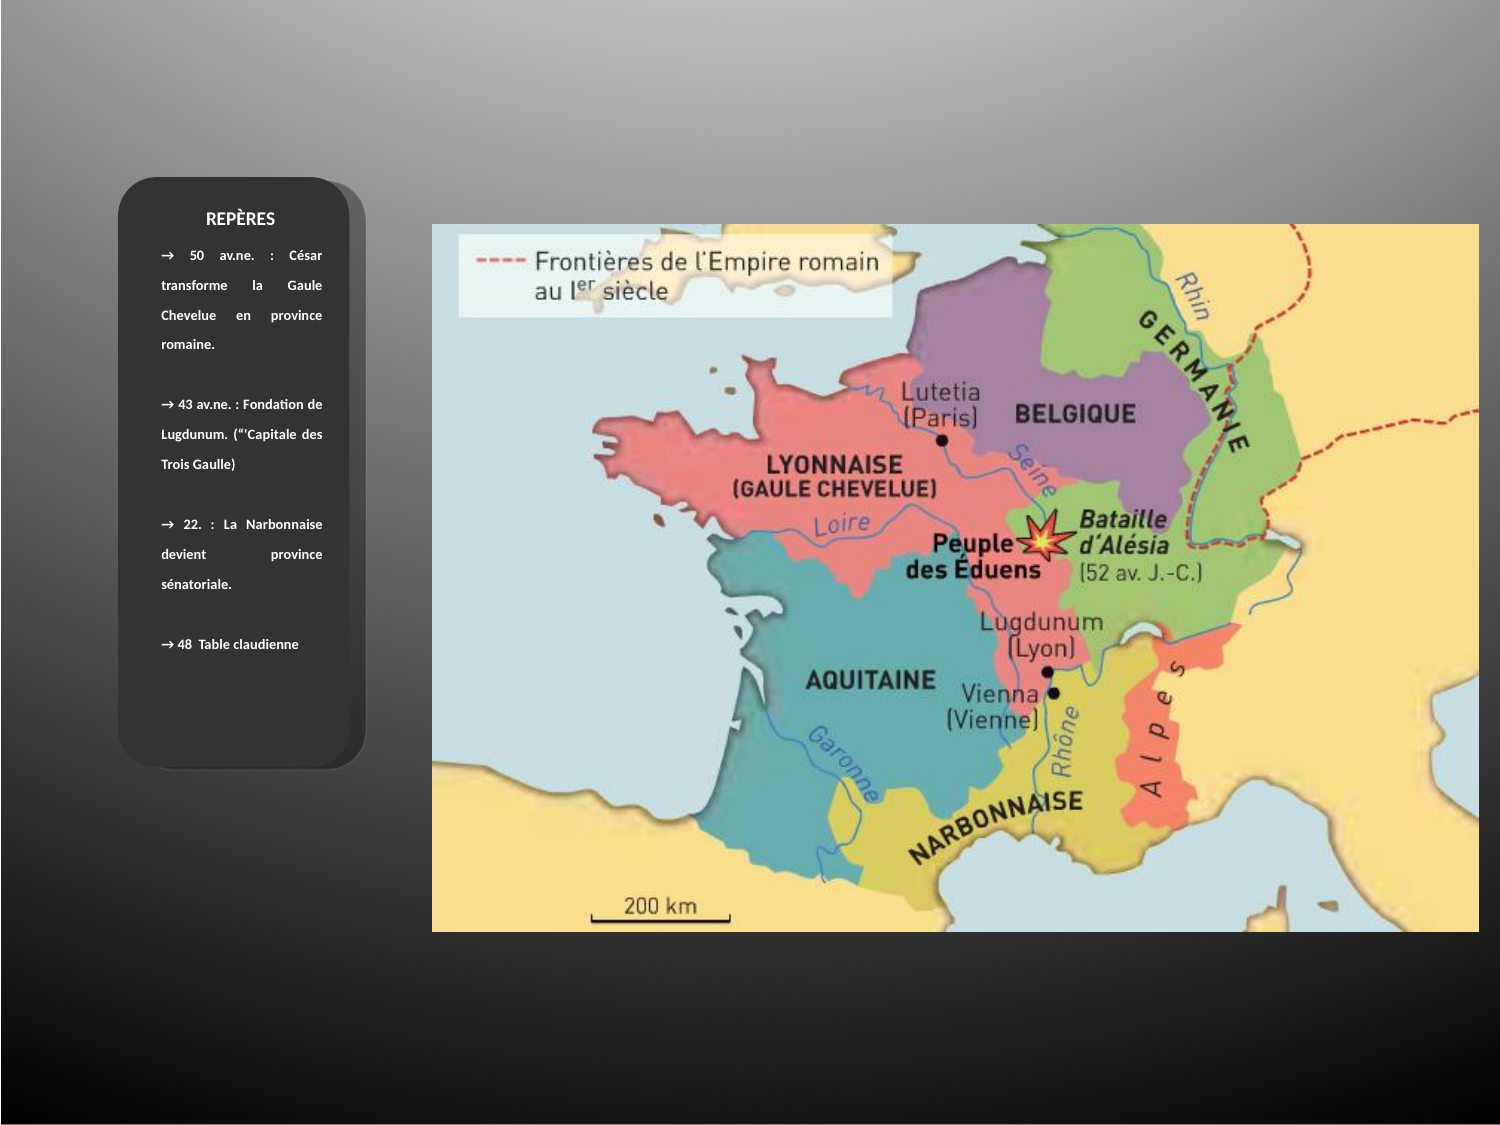

REPÈRES
→ 50 av.ne. : César transforme la Gaule Chevelue en province romaine.
→ 43 av.ne. : Fondation de Lugdunum. (“'Capitale des Trois Gaulle)
→ 22. : La Narbonnaise devient province sénatoriale.
→ 48 Table claudienne